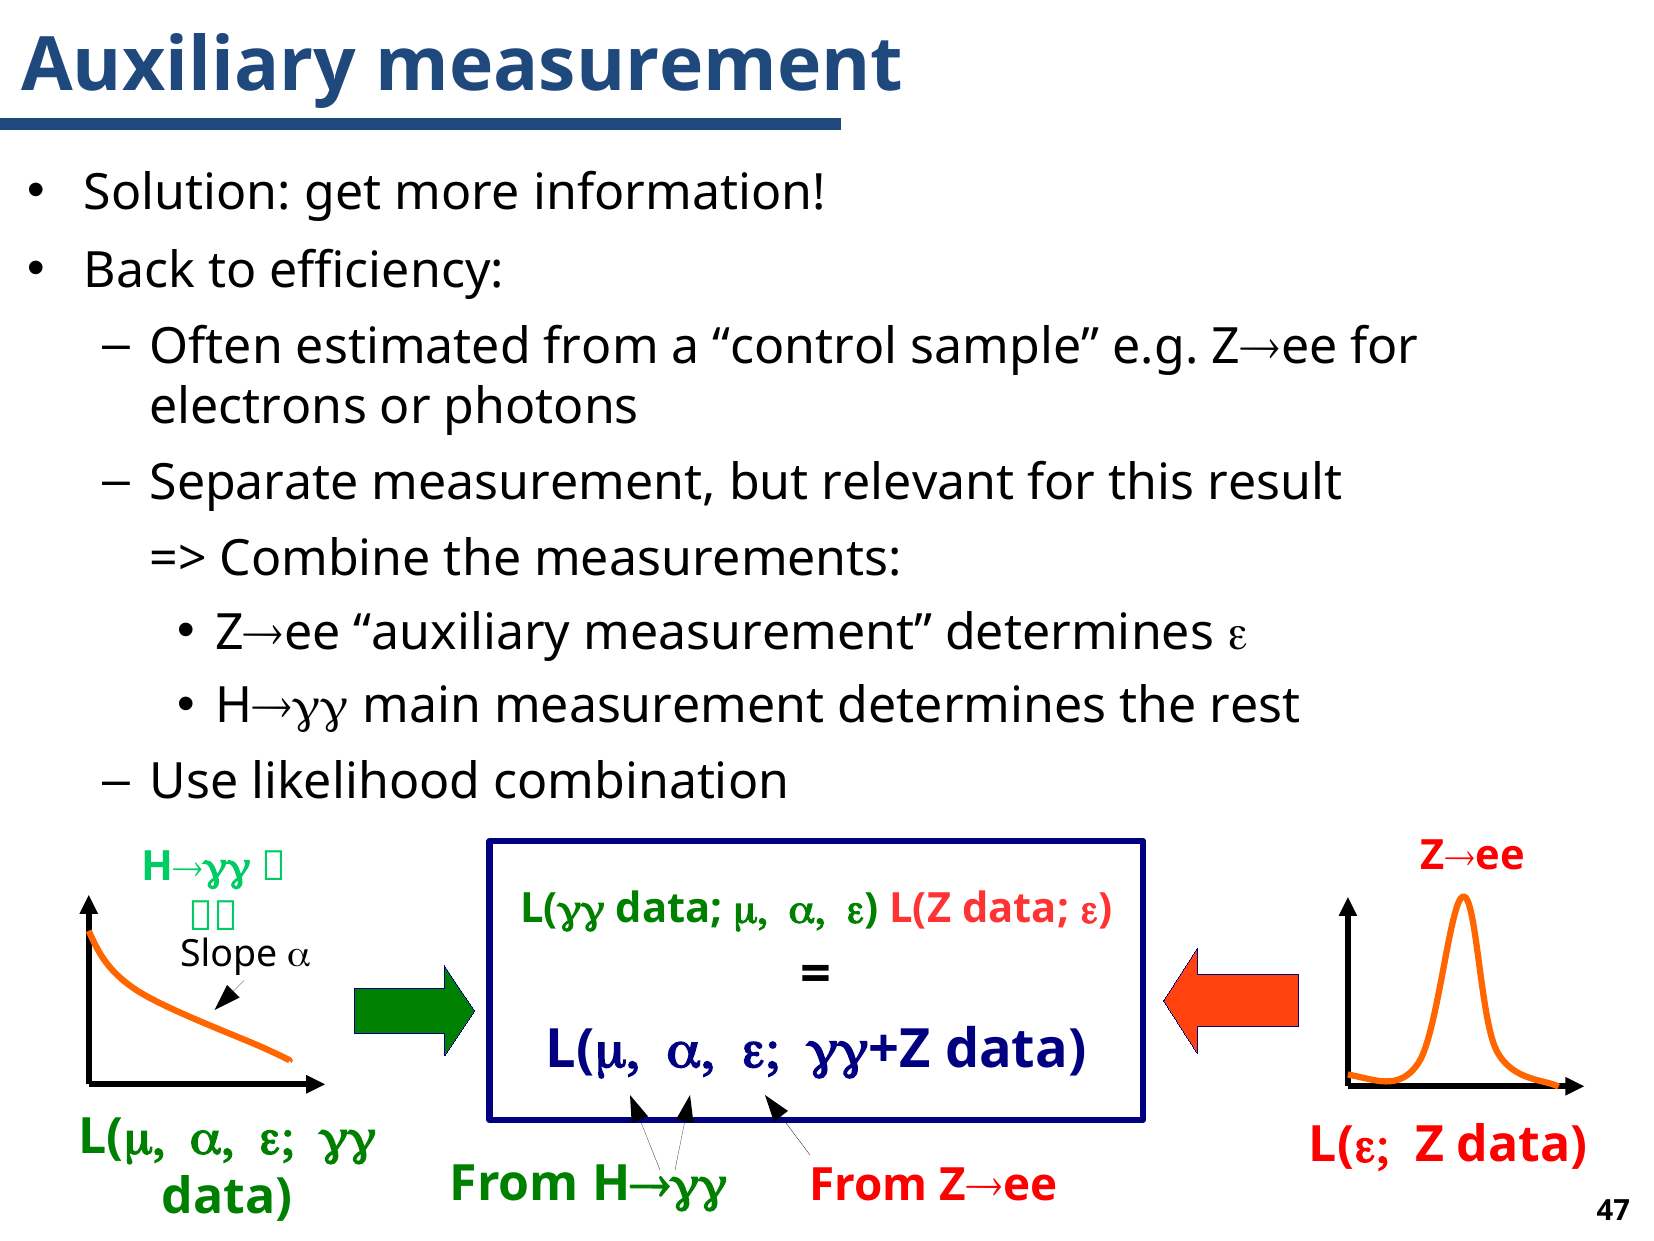

# Auxiliary measurement
Solution: get more information!
Back to efficiency:
Often estimated from a “control sample” e.g. Z®ee for electrons or photons
Separate measurement, but relevant for this result
=> Combine the measurements:
Z®ee “auxiliary measurement” determines e
H®gg main measurement determines the rest
Use likelihood combination
Z®ee
H®gg  
L(gg data; m, a, e) L(Z data; e)
=
L(m, a, e; gg+Z data)
Slope a
L(m, a, e; gg data)
L(e; Z data)
From H®gg
From Z®ee
47